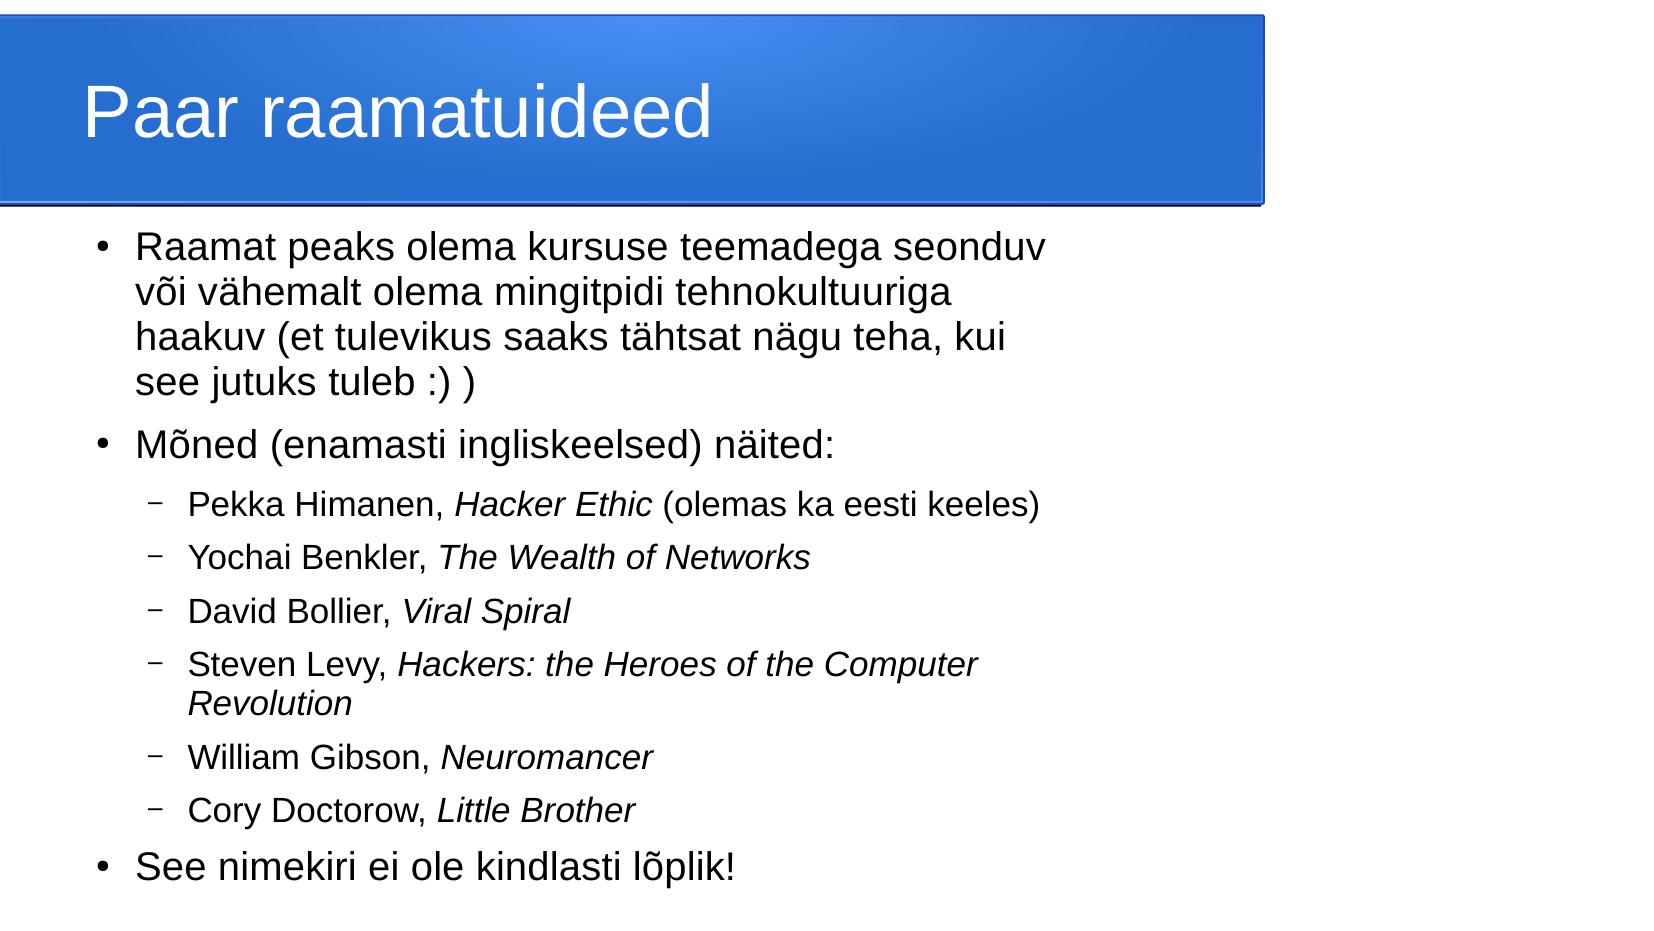

# Paar raamatuideed
Raamat peaks olema kursuse teemadega seonduv või vähemalt olema mingitpidi tehnokultuuriga haakuv (et tulevikus saaks tähtsat nägu teha, kui see jutuks tuleb :) )
Mõned (enamasti ingliskeelsed) näited:
Pekka Himanen, Hacker Ethic (olemas ka eesti keeles)
Yochai Benkler, The Wealth of Networks
David Bollier, Viral Spiral
Steven Levy, Hackers: the Heroes of the Computer Revolution
William Gibson, Neuromancer
Cory Doctorow, Little Brother
See nimekiri ei ole kindlasti lõplik!